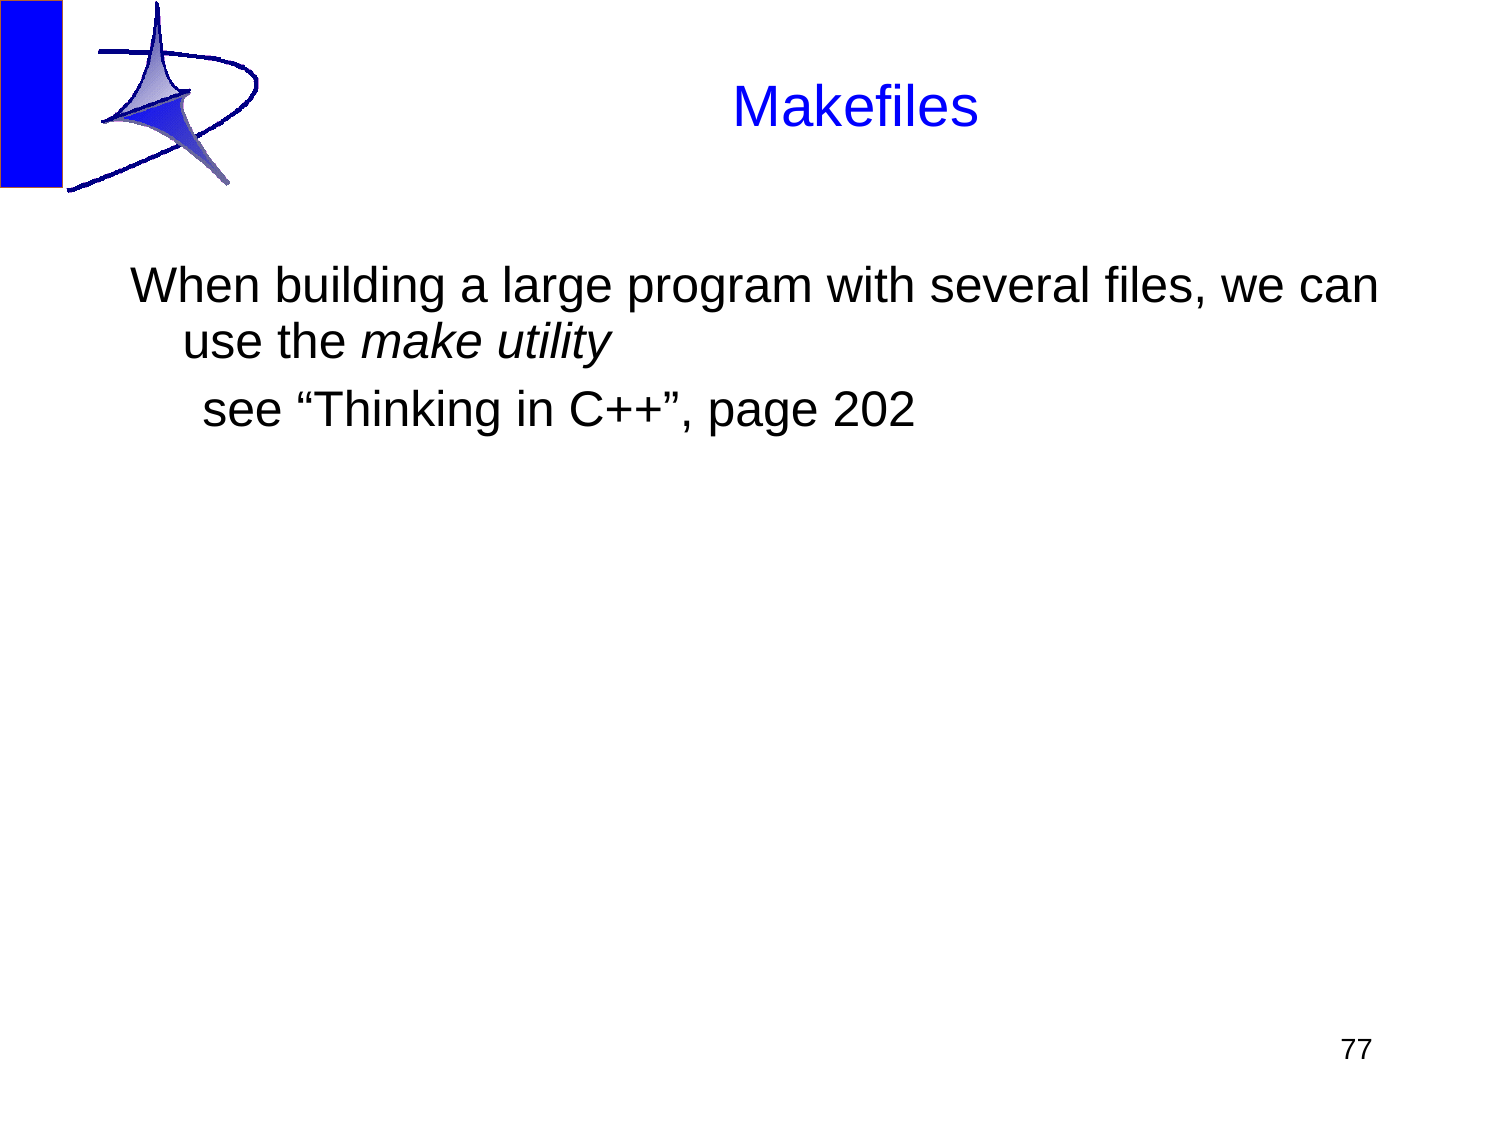

# Makefiles
When building a large program with several files, we can use the make utility
see “Thinking in C++”, page 202
77